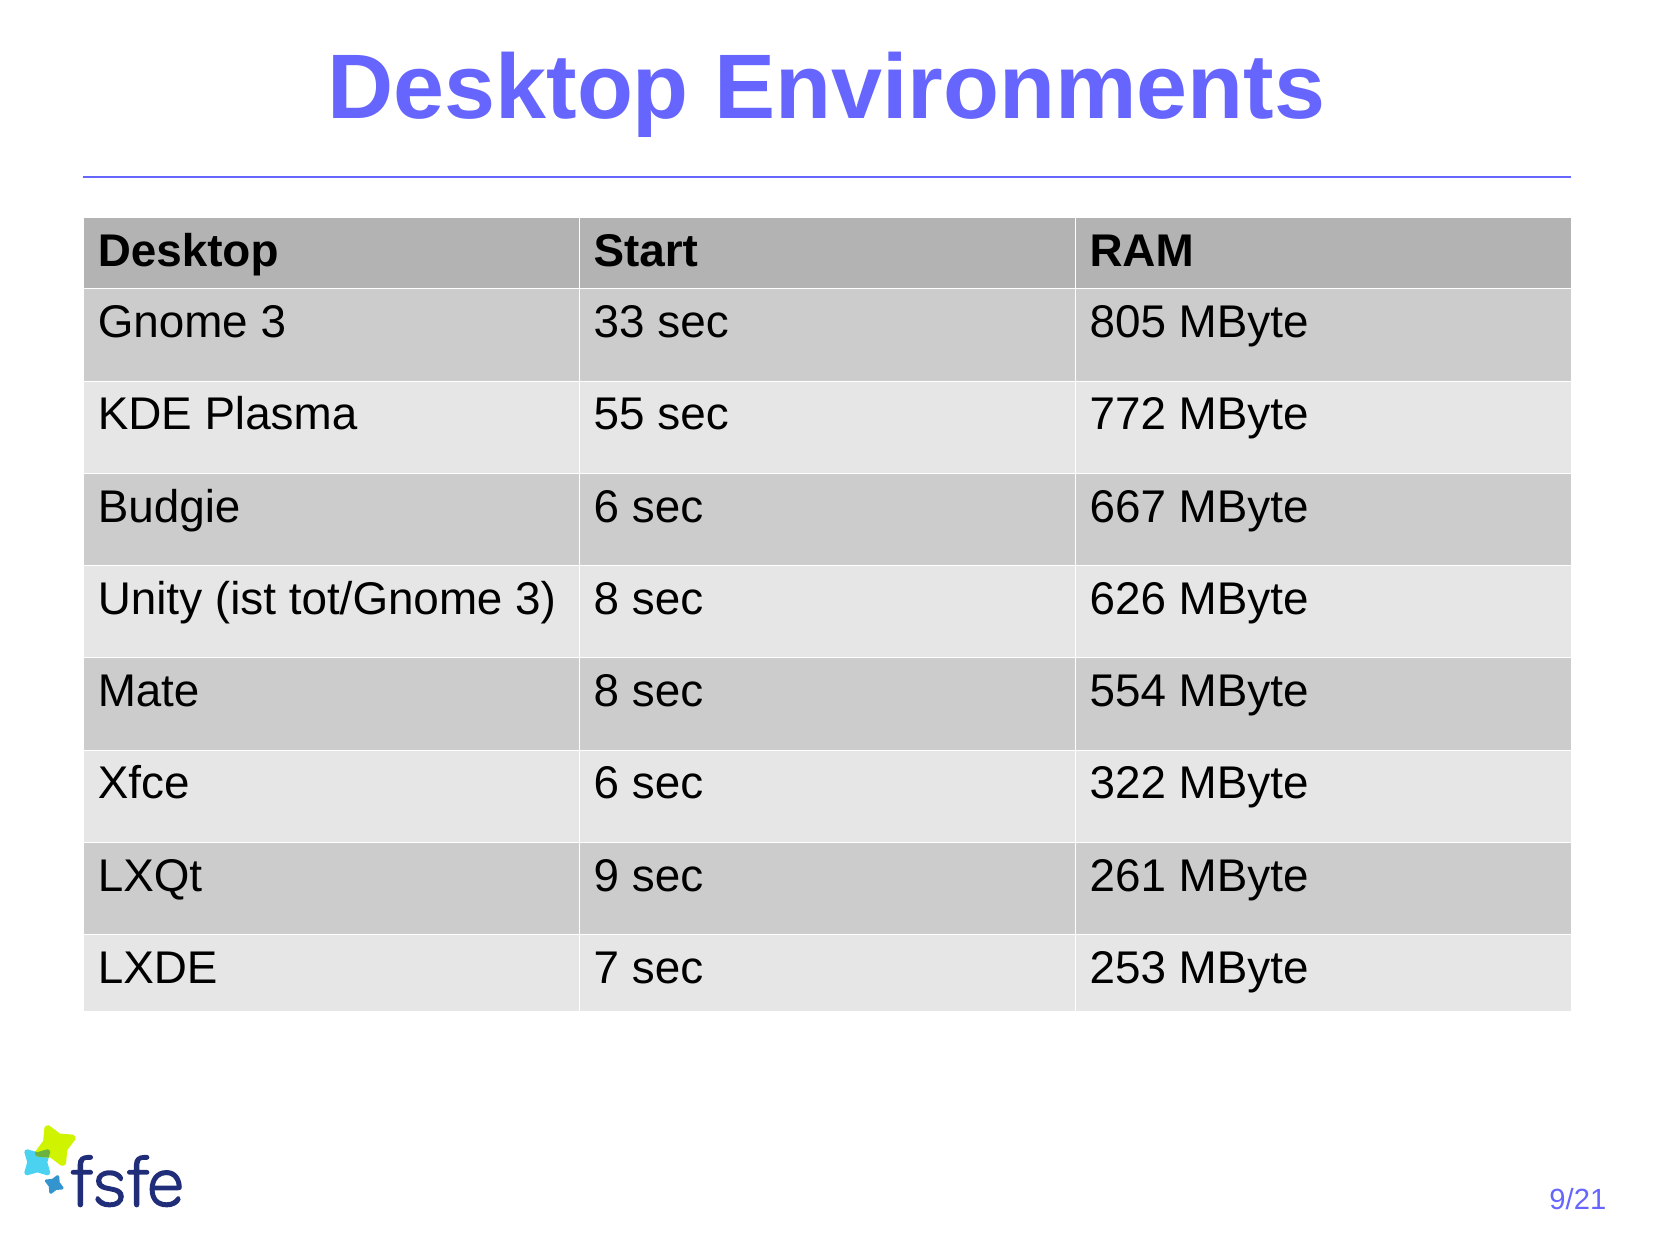

# Desktop Environments
| Desktop | Start | RAM |
| --- | --- | --- |
| Gnome 3 | 33 sec | 805 MByte |
| KDE Plasma | 55 sec | 772 MByte |
| Budgie | 6 sec | 667 MByte |
| Unity (ist tot/Gnome 3) | 8 sec | 626 MByte |
| Mate | 8 sec | 554 MByte |
| Xfce | 6 sec | 322 MByte |
| LXQt | 9 sec | 261 MByte |
| LXDE | 7 sec | 253 MByte |
9